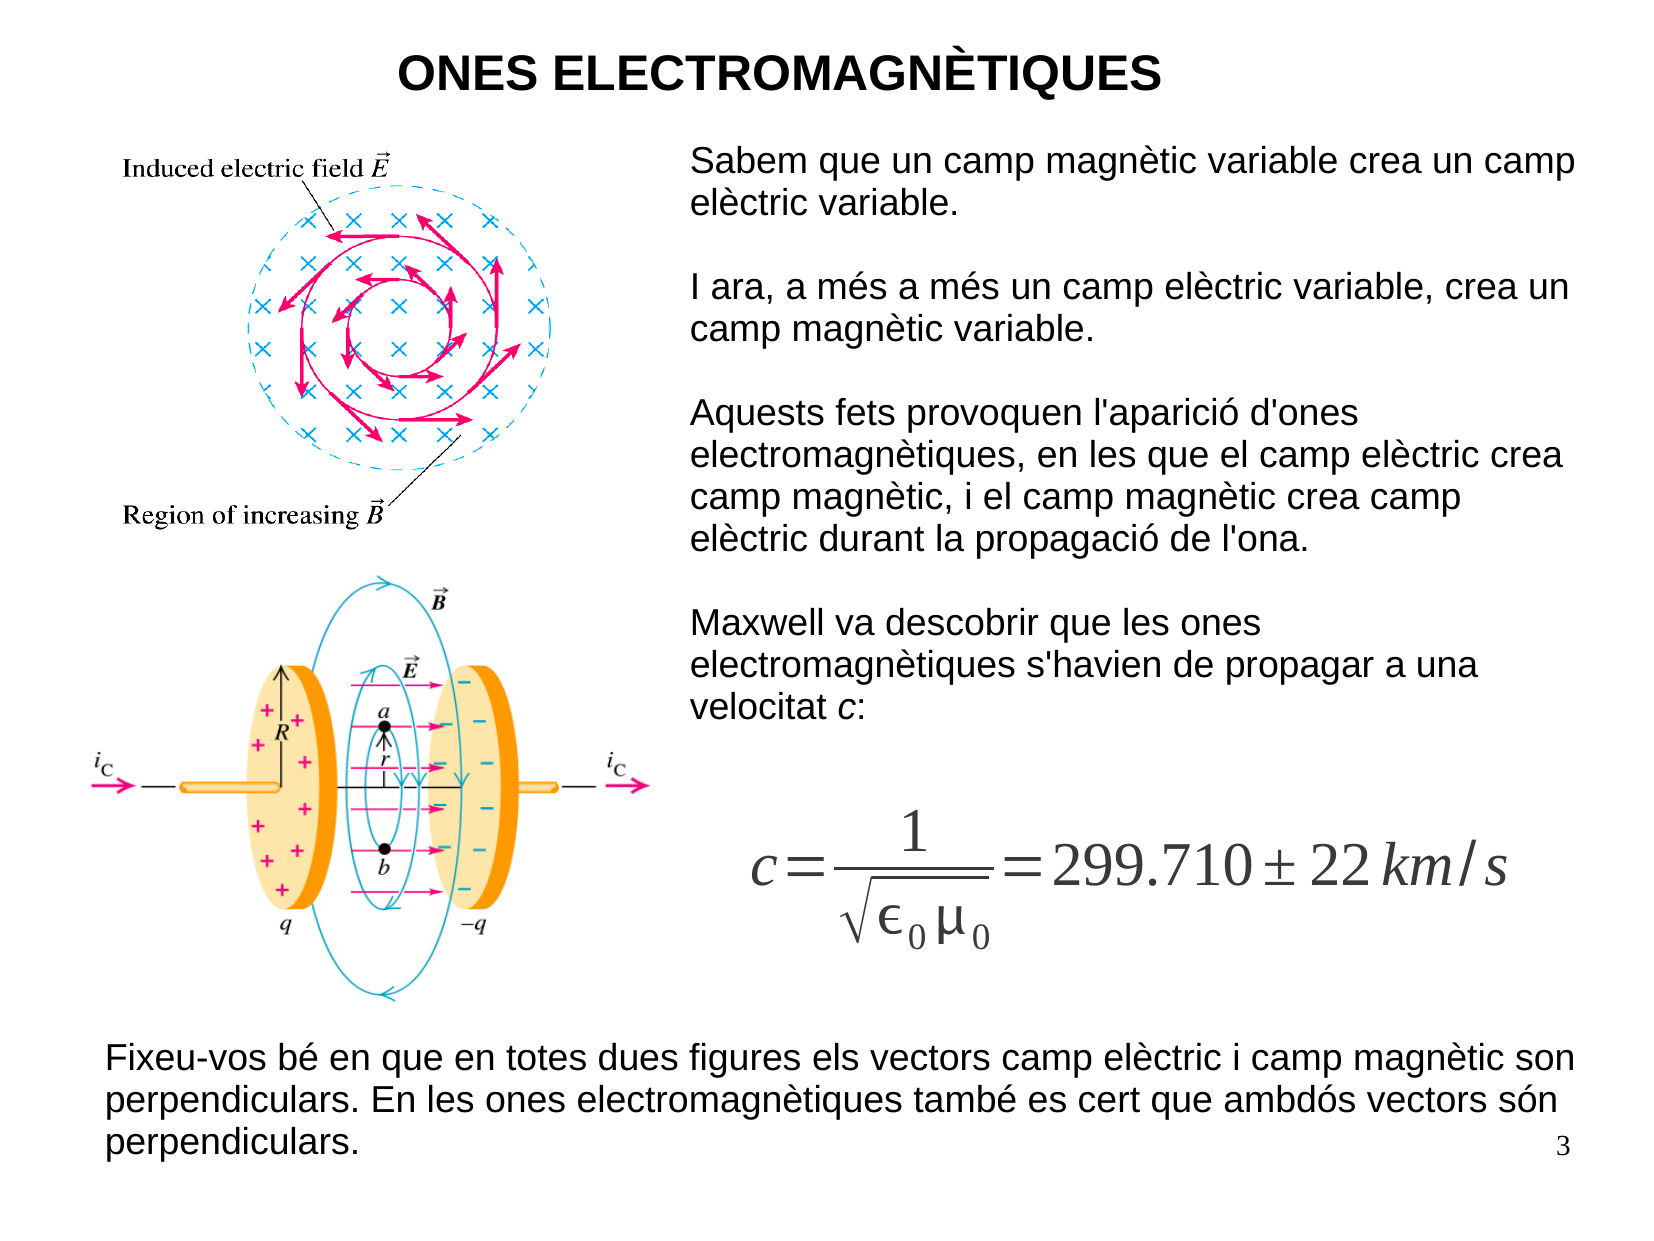

ONES ELECTROMAGNÈTIQUES
Sabem que un camp magnètic variable crea un camp elèctric variable.
I ara, a més a més un camp elèctric variable, crea un camp magnètic variable.
Aquests fets provoquen l'aparició d'ones electromagnètiques, en les que el camp elèctric crea camp magnètic, i el camp magnètic crea camp elèctric durant la propagació de l'ona.
Maxwell va descobrir que les ones electromagnètiques s'havien de propagar a una velocitat c:
Fixeu-vos bé en que en totes dues figures els vectors camp elèctric i camp magnètic son perpendiculars. En les ones electromagnètiques també es cert que ambdós vectors són perpendiculars.
3